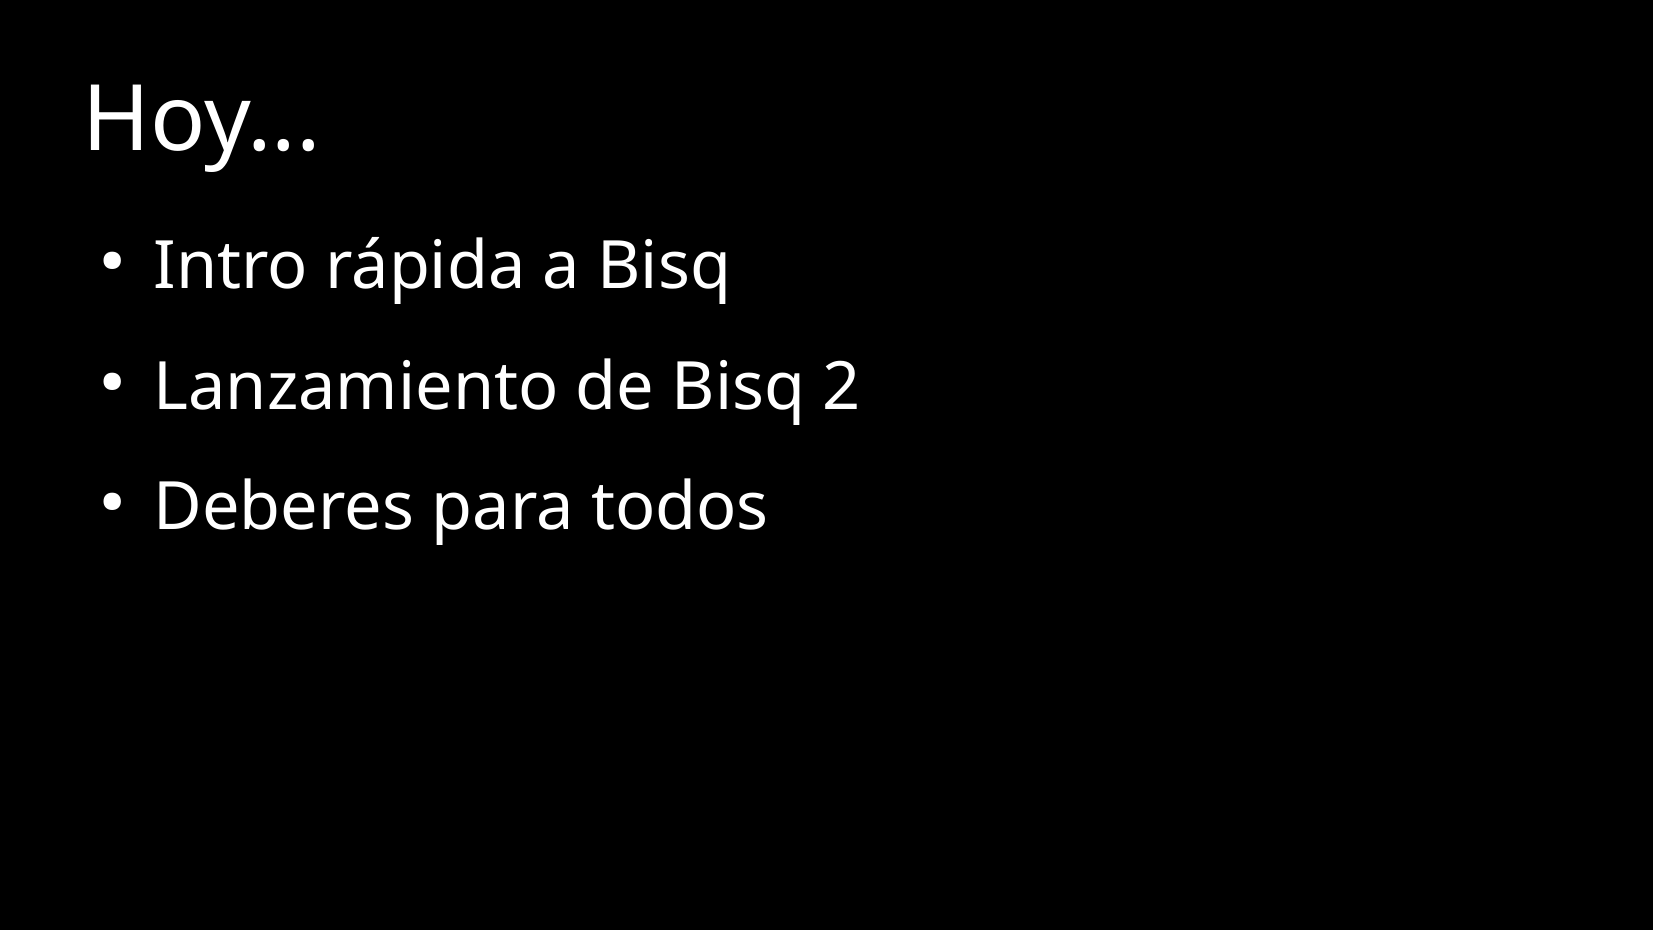

# Hoy...
Intro rápida a Bisq
Lanzamiento de Bisq 2
Deberes para todos